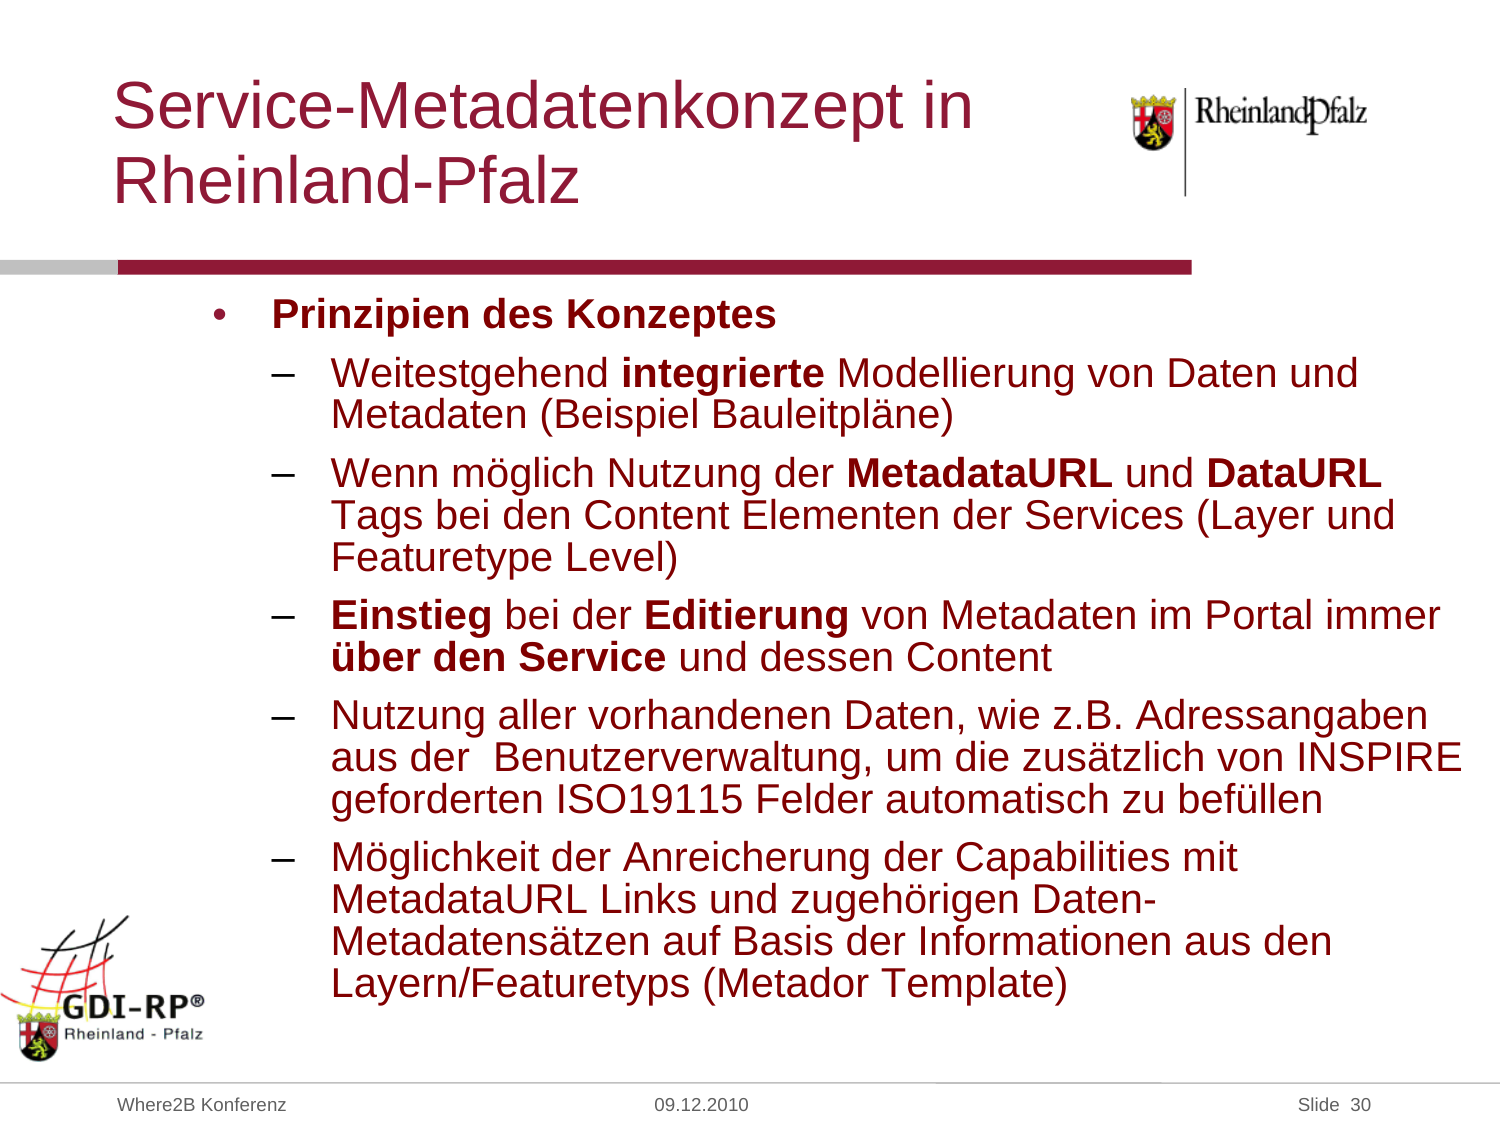

# Service-Metadatenkonzept in Rheinland-Pfalz
Prinzipien des Konzeptes
Weitestgehend integrierte Modellierung von Daten und Metadaten (Beispiel Bauleitpläne)
Wenn möglich Nutzung der MetadataURL und DataURL Tags bei den Content Elementen der Services (Layer und Featuretype Level)
Einstieg bei der Editierung von Metadaten im Portal immer über den Service und dessen Content
Nutzung aller vorhandenen Daten, wie z.B. Adressangaben aus der Benutzerverwaltung, um die zusätzlich von INSPIRE geforderten ISO19115 Felder automatisch zu befüllen
Möglichkeit der Anreicherung der Capabilities mit MetadataURL Links und zugehörigen Daten-Metadatensätzen auf Basis der Informationen aus den Layern/Featuretyps (Metador Template)